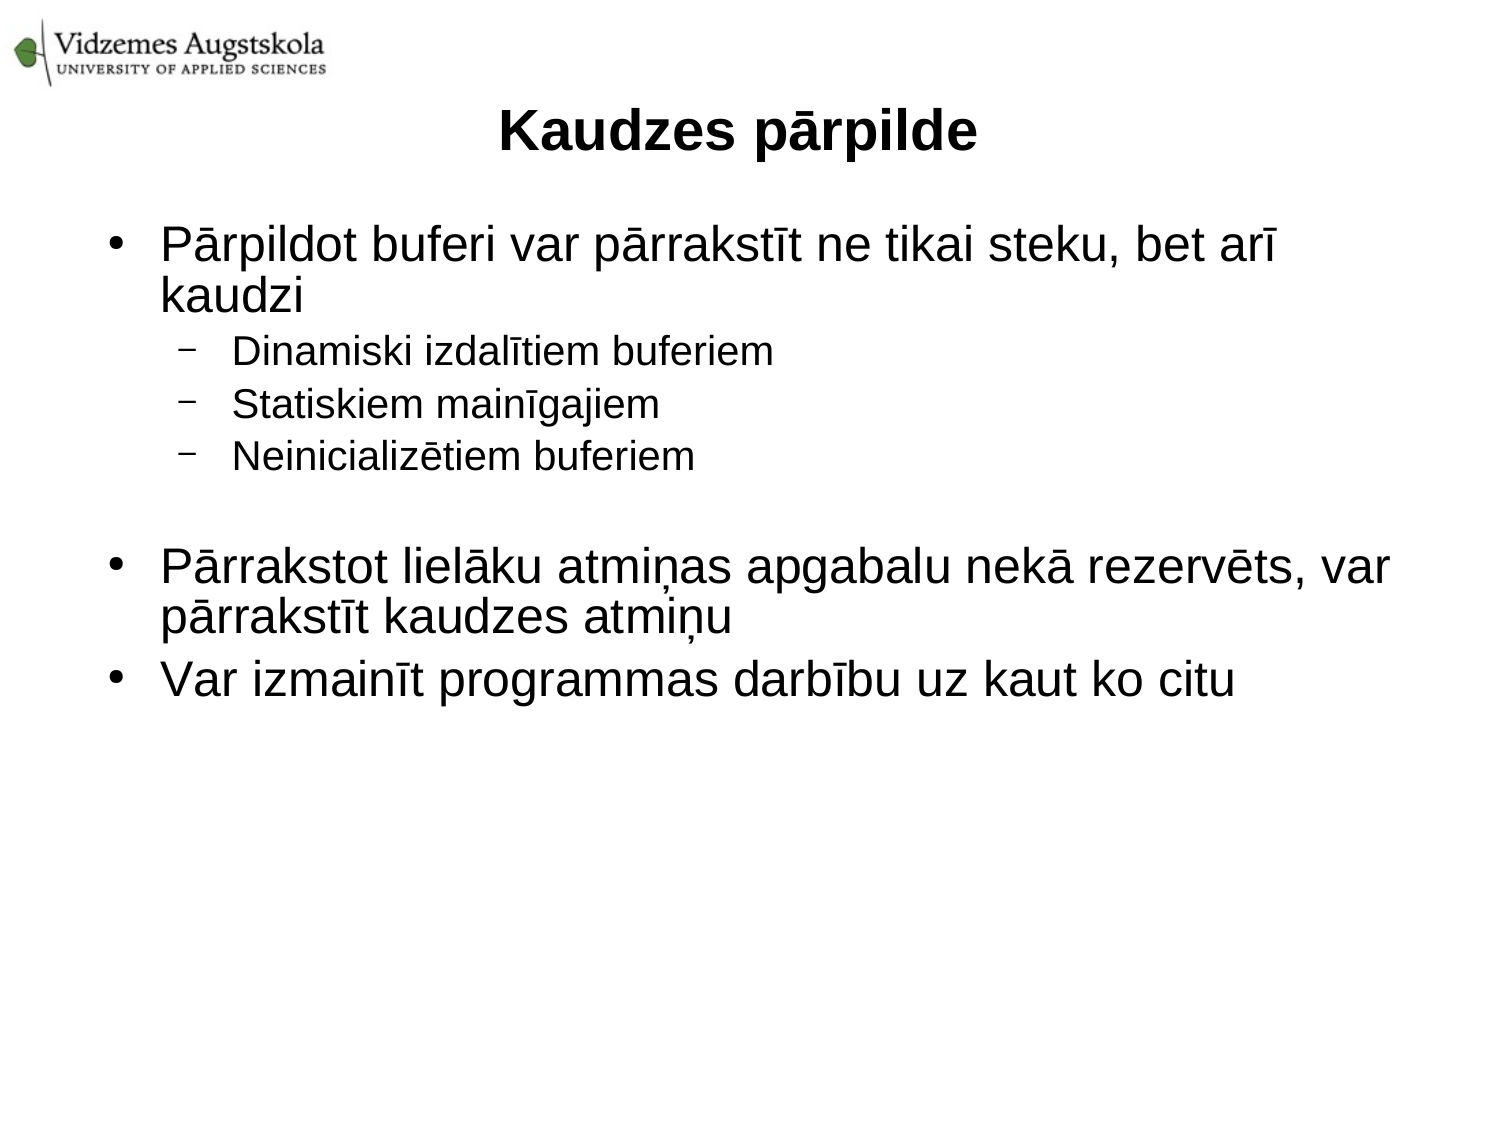

# Kaudzes pārpilde
Pārpildot buferi var pārrakstīt ne tikai steku, bet arī kaudzi
Dinamiski izdalītiem buferiem
Statiskiem mainīgajiem
Neinicializētiem buferiem
Pārrakstot lielāku atmiņas apgabalu nekā rezervēts, var pārrakstīt kaudzes atmiņu
Var izmainīt programmas darbību uz kaut ko citu